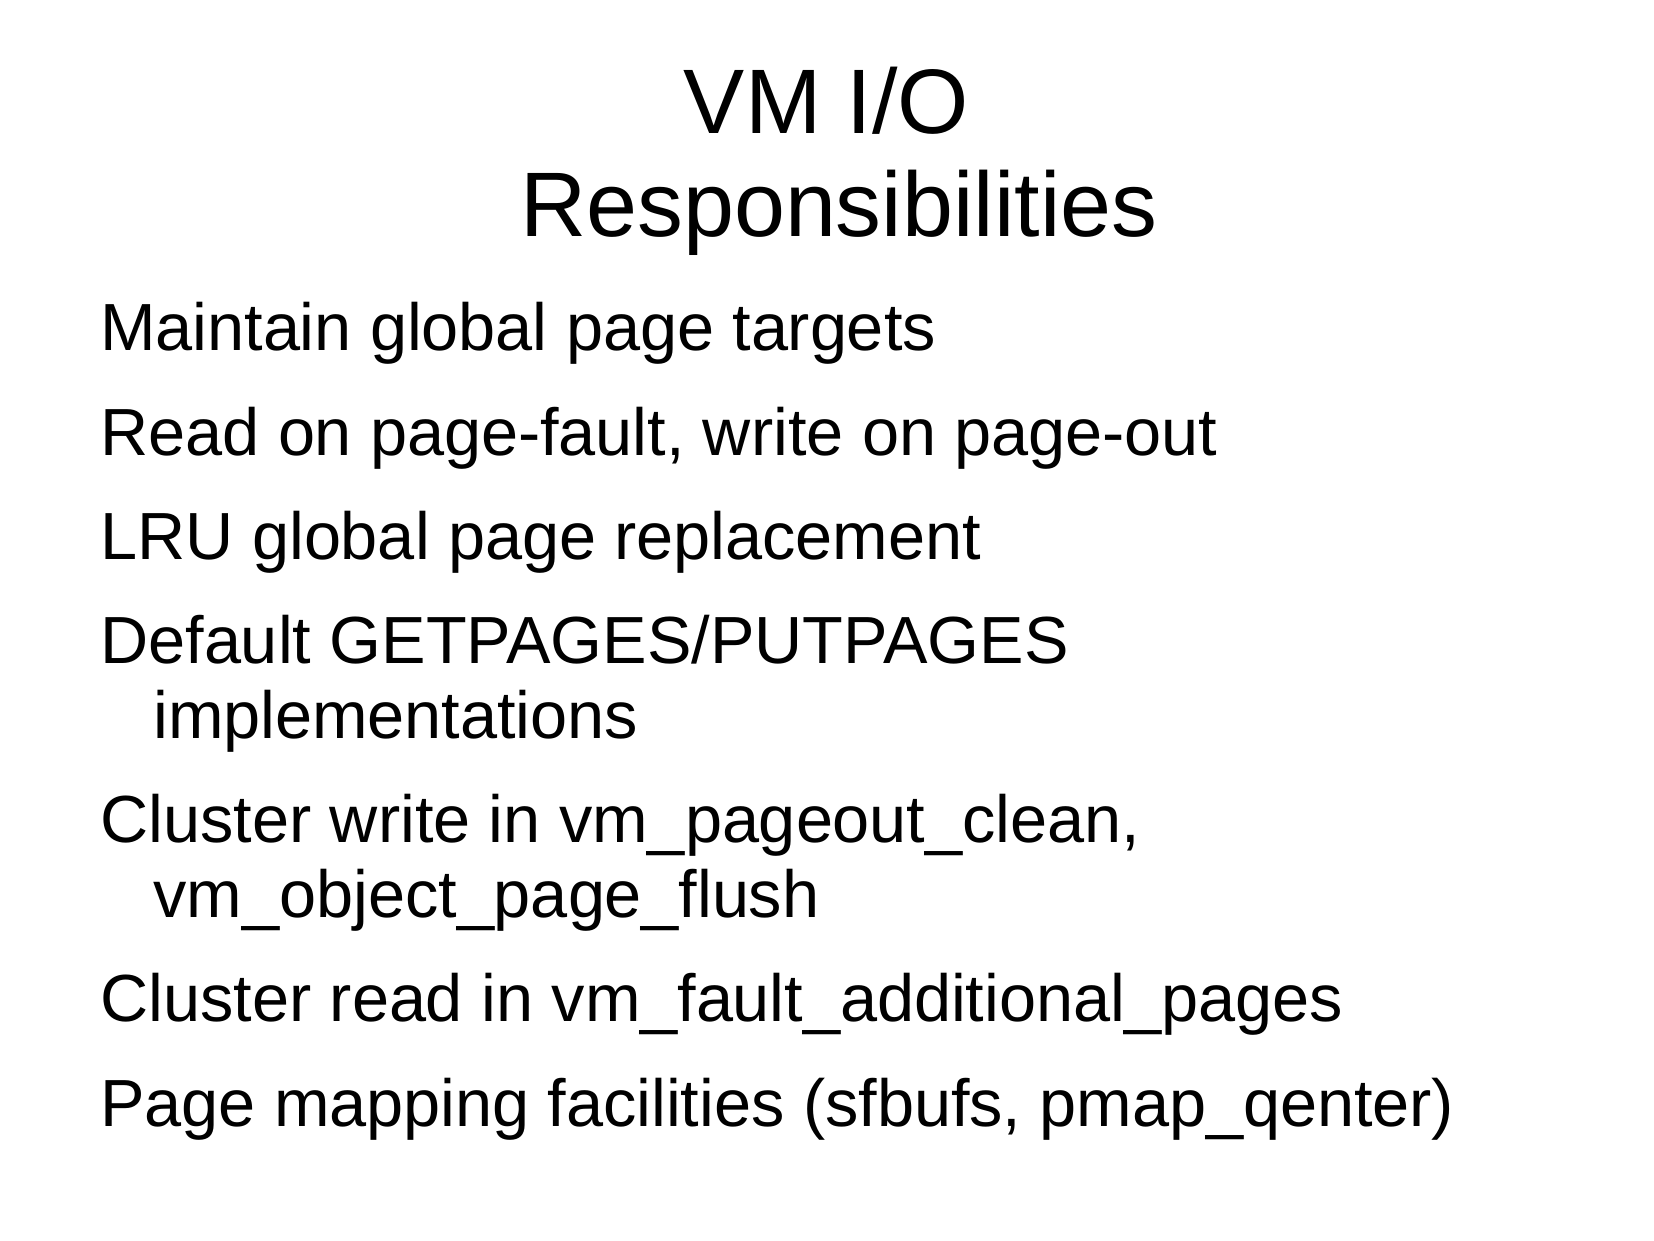

# VM I/O Responsibilities
Maintain global page targets
Read on page-fault, write on page-out
LRU global page replacement
Default GETPAGES/PUTPAGES implementations
Cluster write in vm_pageout_clean, vm_object_page_flush
Cluster read in vm_fault_additional_pages
Page mapping facilities (sfbufs, pmap_qenter)